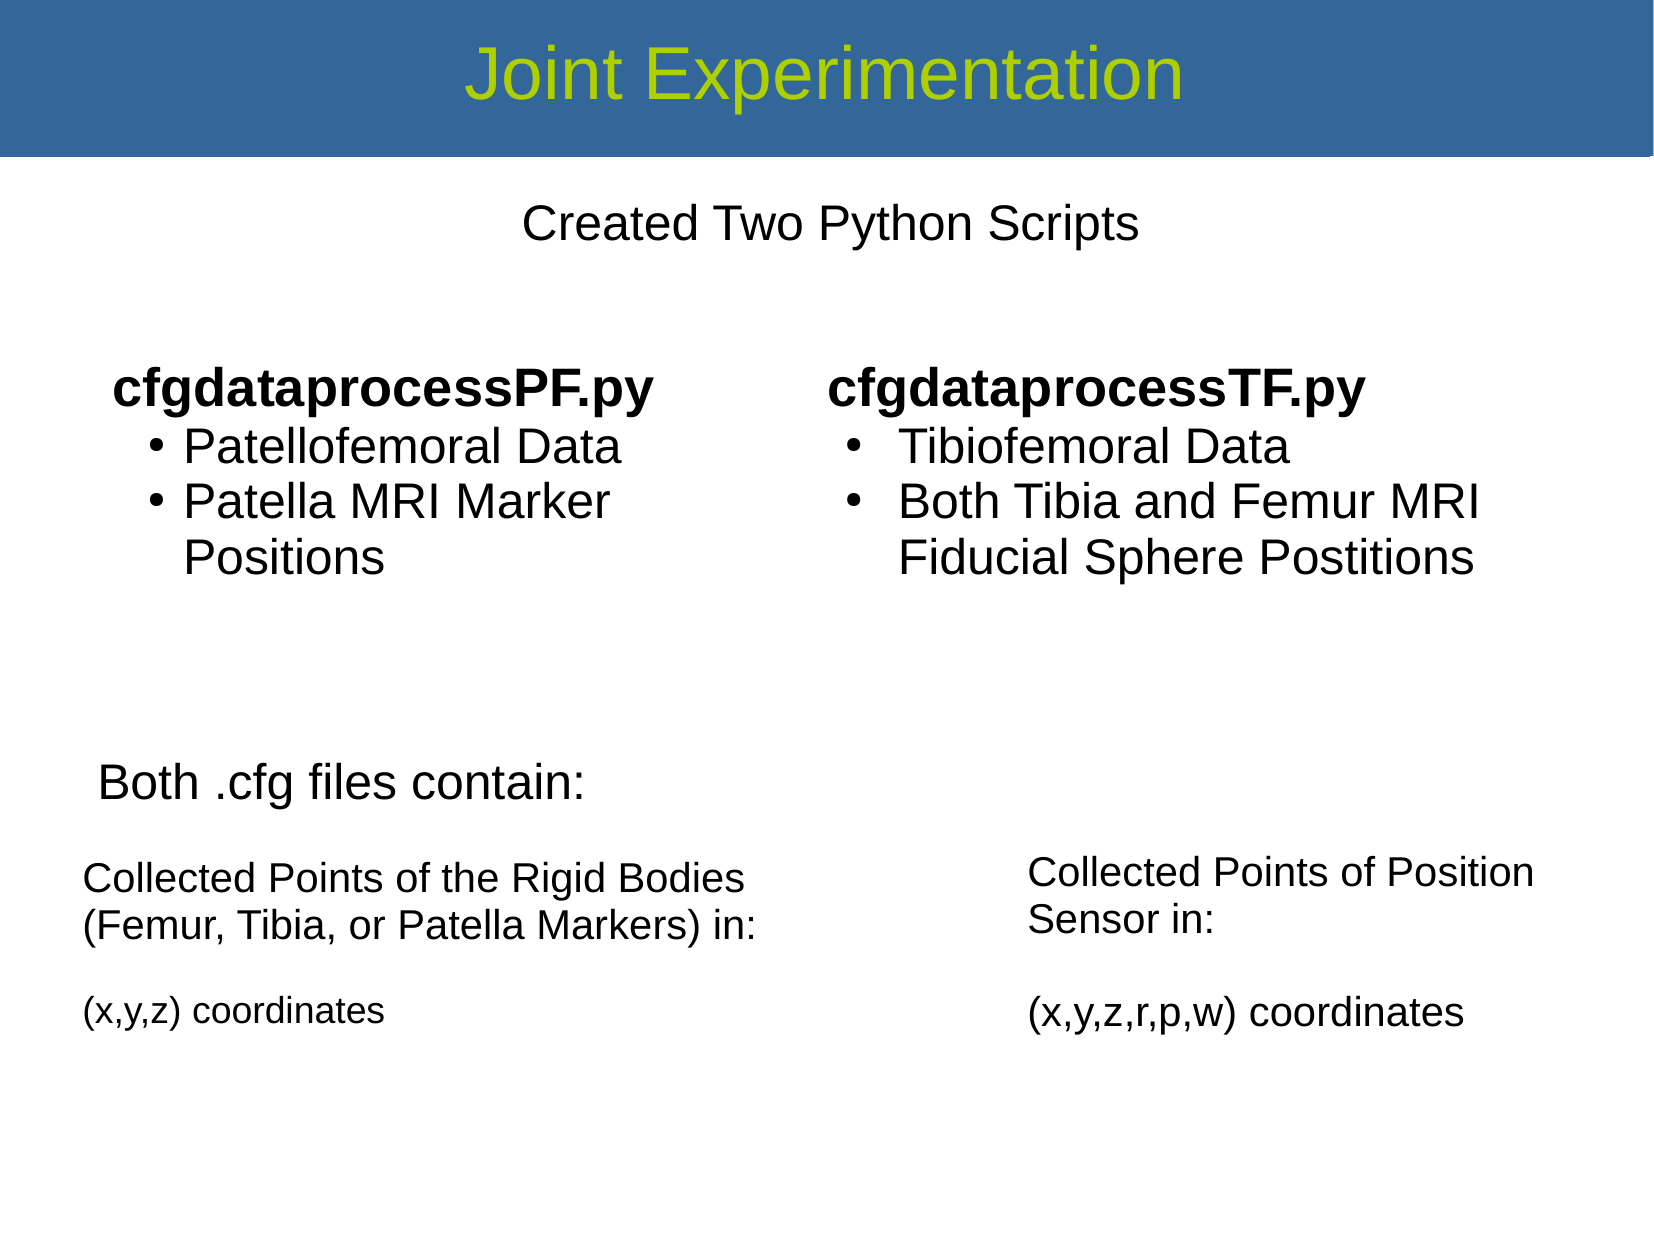

Joint Experimentation
# Created Two Python Scripts
cfgdataprocessPF.py
Patellofemoral Data
Patella MRI Marker Positions
cfgdataprocessTF.py
Tibiofemoral Data
Both Tibia and Femur MRI Fiducial Sphere Postitions
Both .cfg files contain:
Collected Points of Position Sensor in:
(x,y,z,r,p,w) coordinates
Collected Points of the Rigid Bodies (Femur, Tibia, or Patella Markers) in:
(x,y,z) coordinates